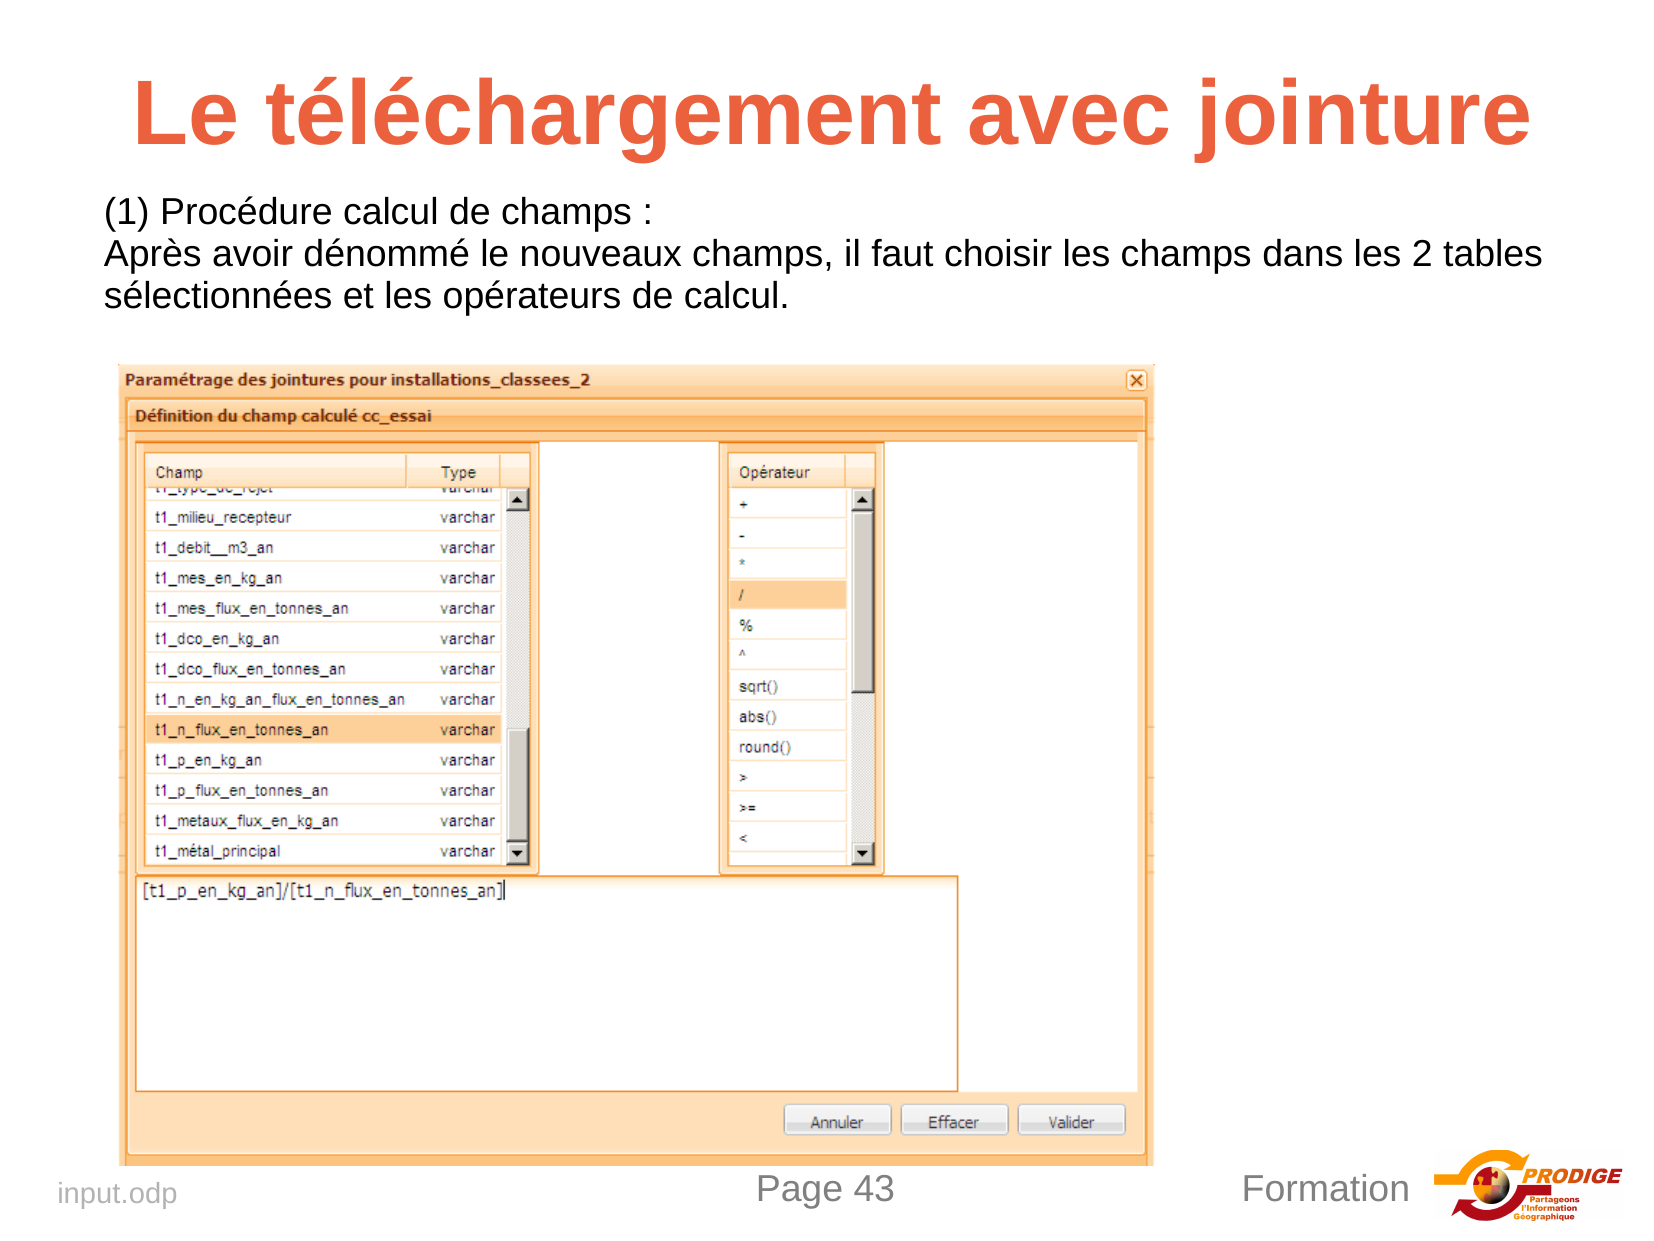

# Le téléchargement avec jointure
(1) Procédure calcul de champs :
Après avoir dénommé le nouveaux champs, il faut choisir les champs dans les 2 tables
sélectionnées et les opérateurs de calcul.